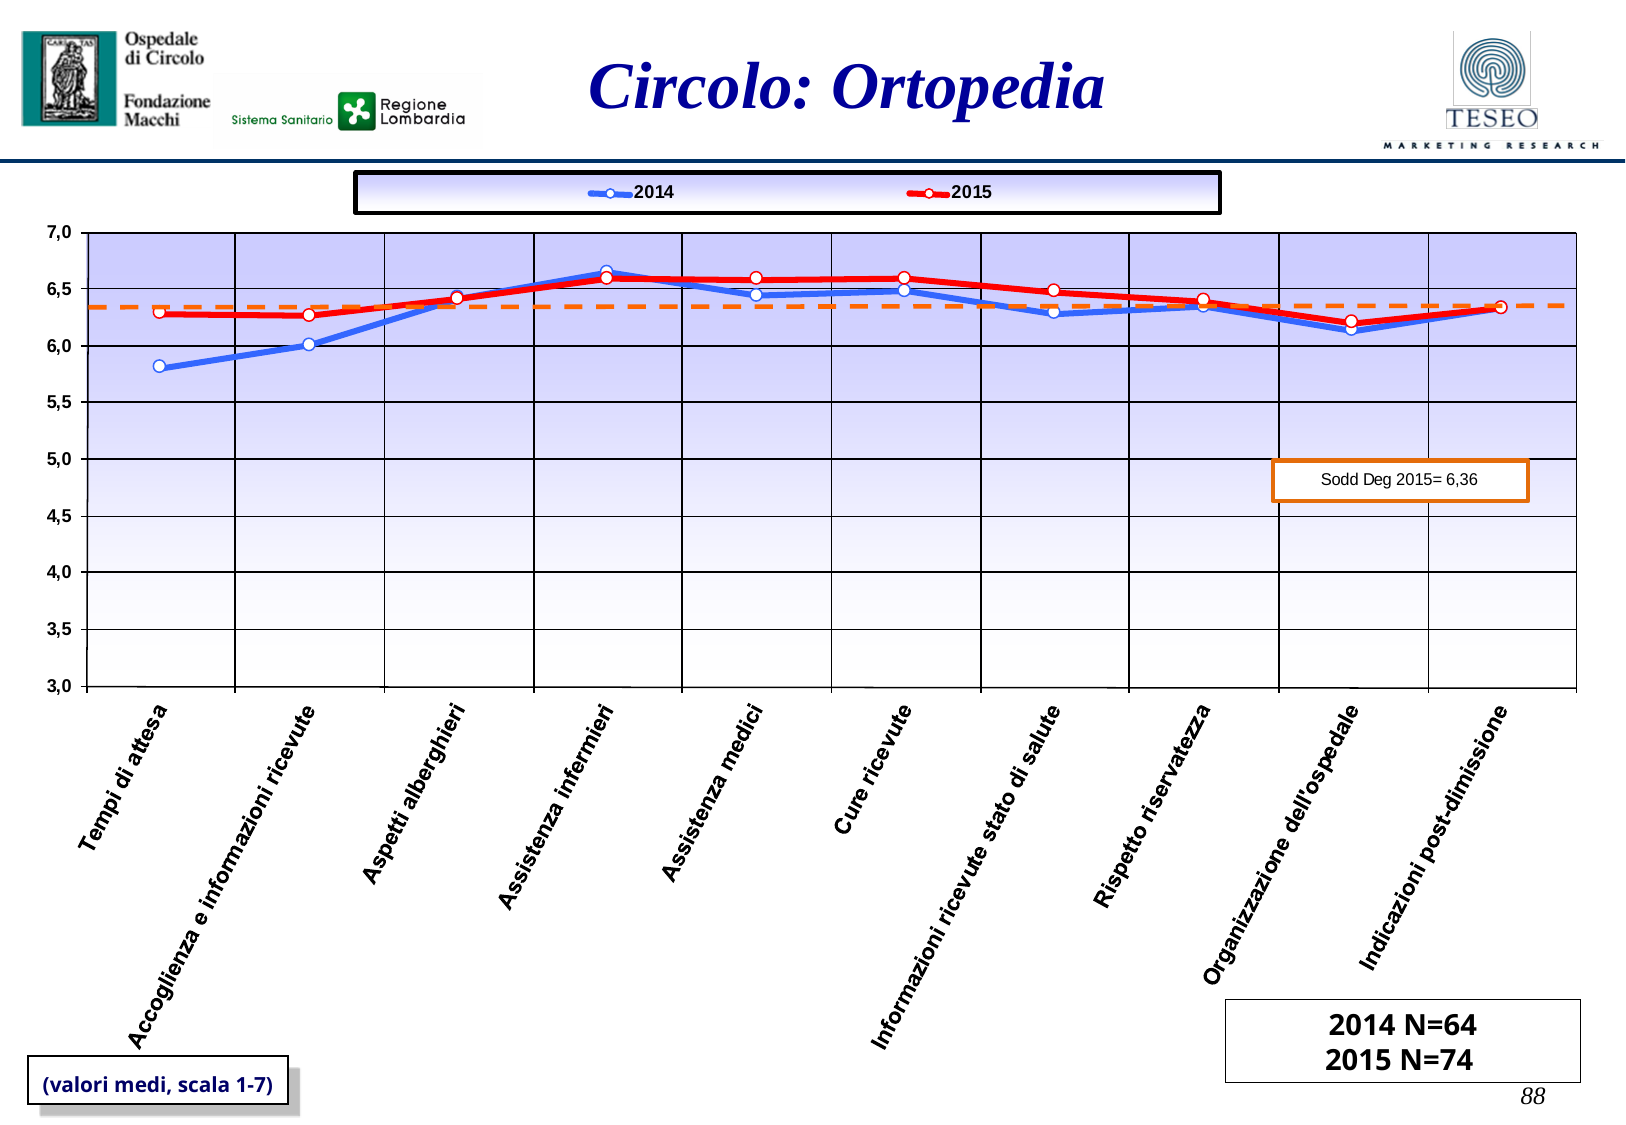

Circolo: Ortopedia
2014 N=64
2015 N=74
(valori medi, scala 1-7)